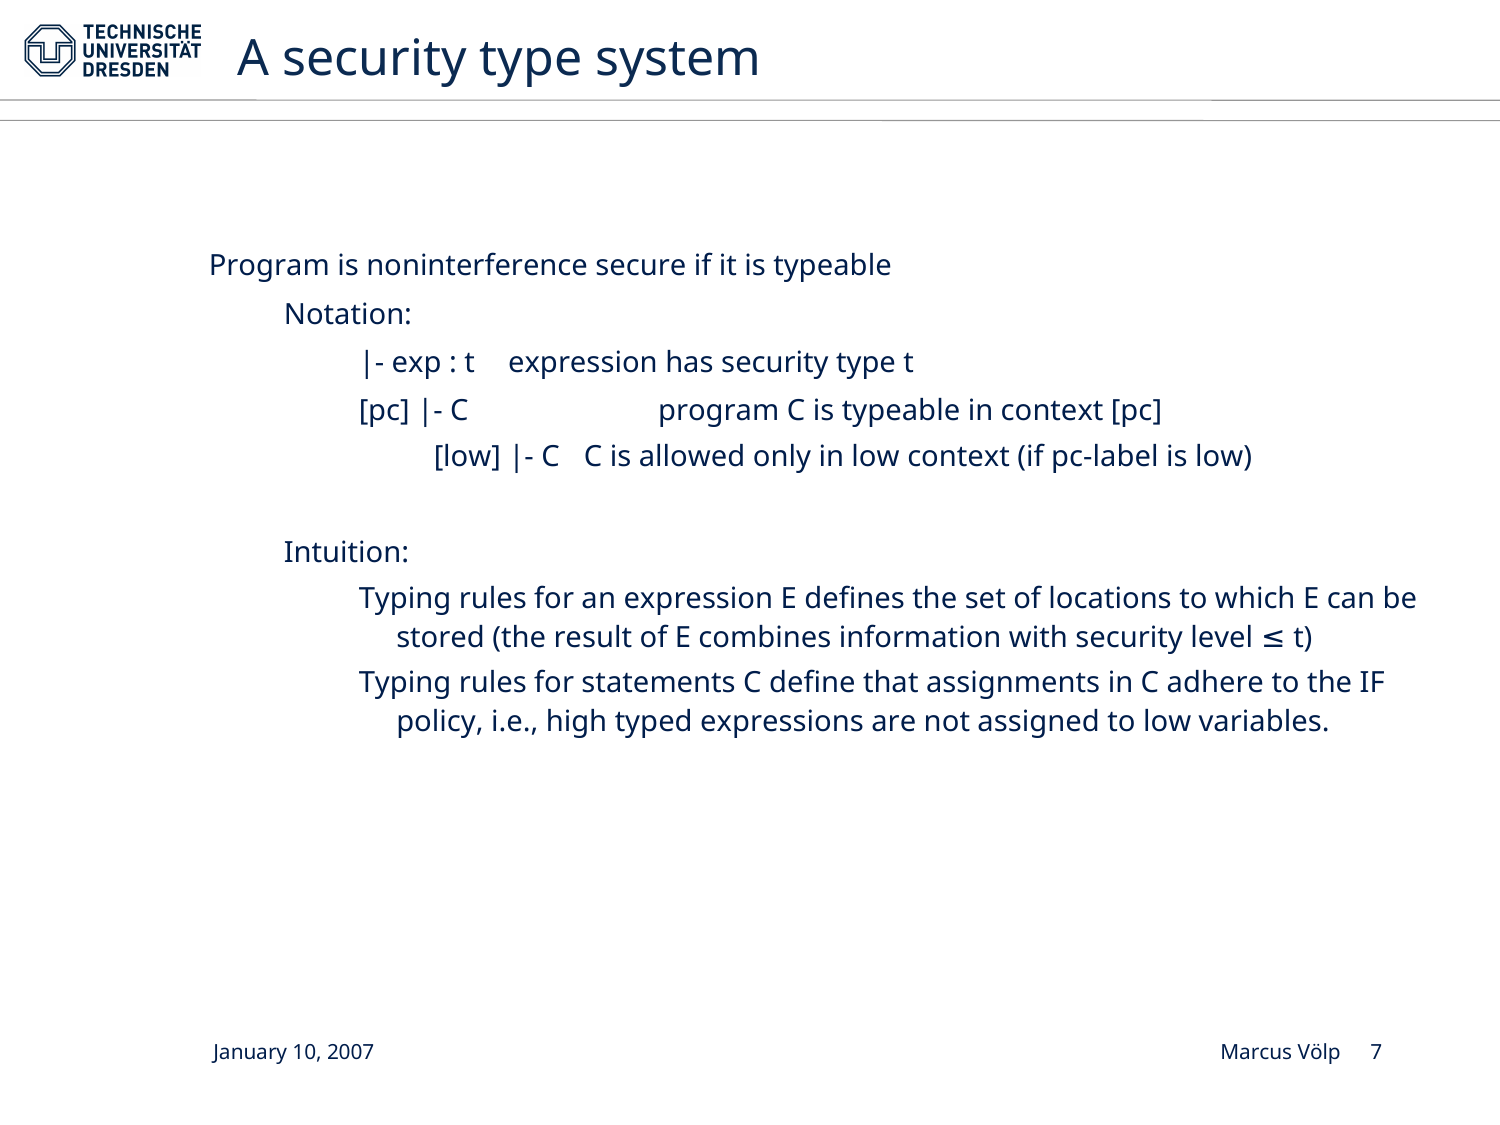

A security type system
# Program is noninterference secure if it is typeable
Notation:
|- exp : t 	expression has security type t
[pc] |- C		program C is typeable in context [pc]
[low] |- C 	C is allowed only in low context (if pc-label is low)
Intuition:
Typing rules for an expression E defines the set of locations to which E can be stored (the result of E combines information with security level ≤ t)
Typing rules for statements C define that assignments in C adhere to the IF policy, i.e., high typed expressions are not assigned to low variables.